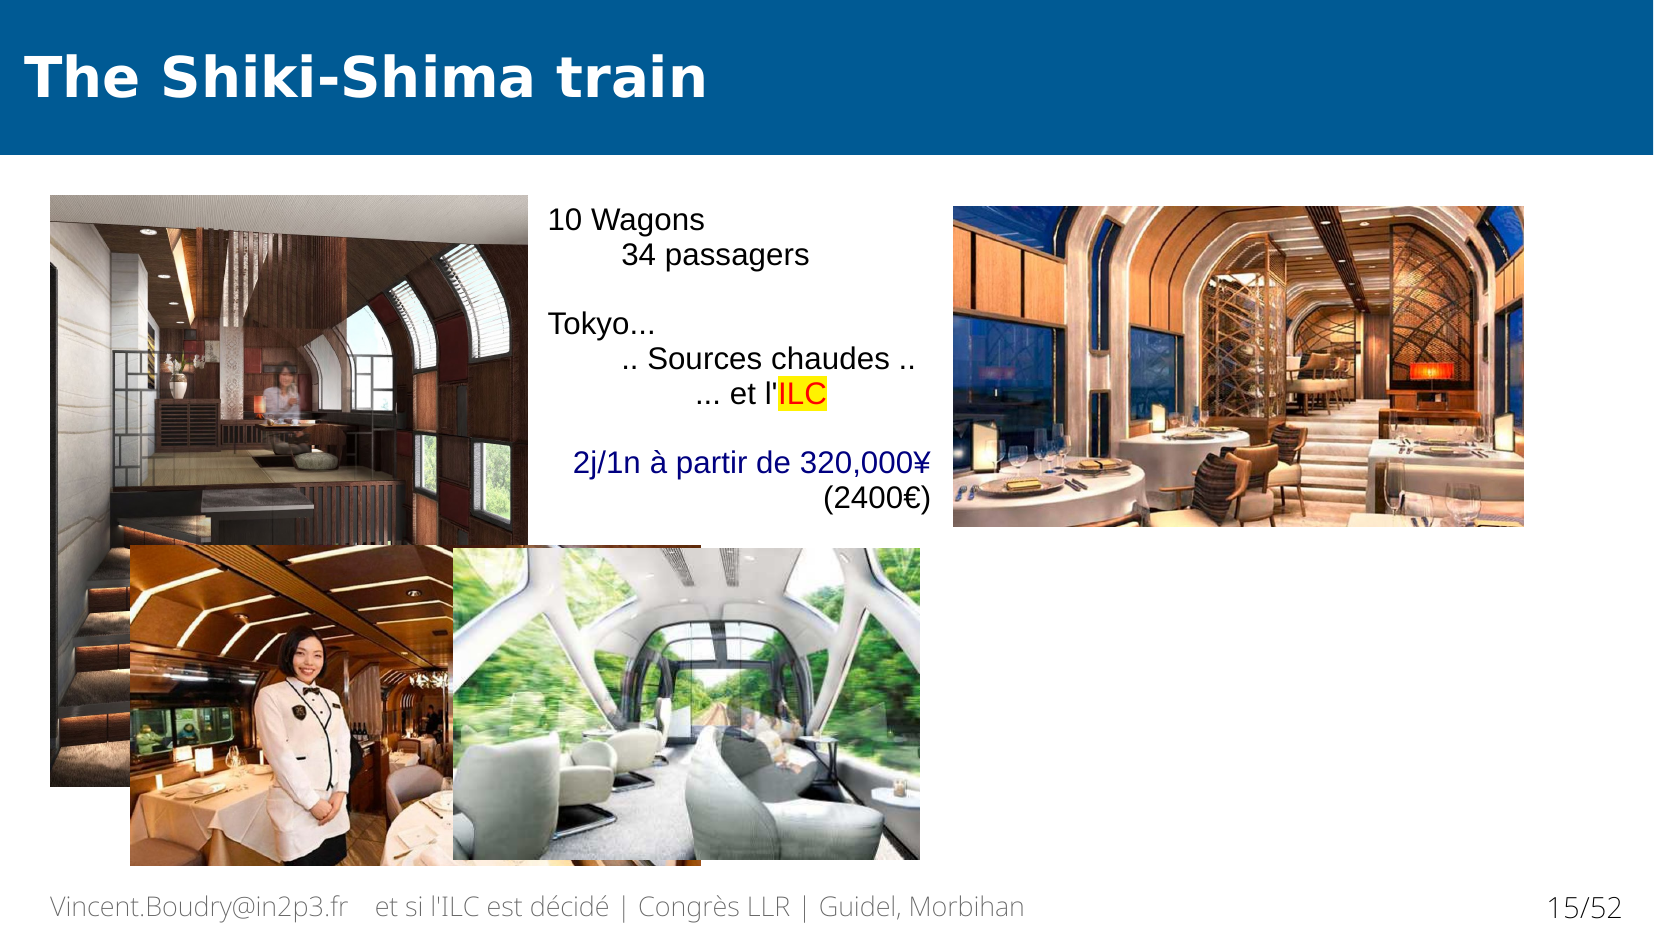

# The Shiki-Shima train
10 Wagons
	34 passagers
Tokyo...
	.. Sources chaudes ..
		... et l'ILC
2j/1n à partir de 320,000¥ (2400€)
et si l'ILC est décidé | Congrès LLR | Guidel, Morbihan
15